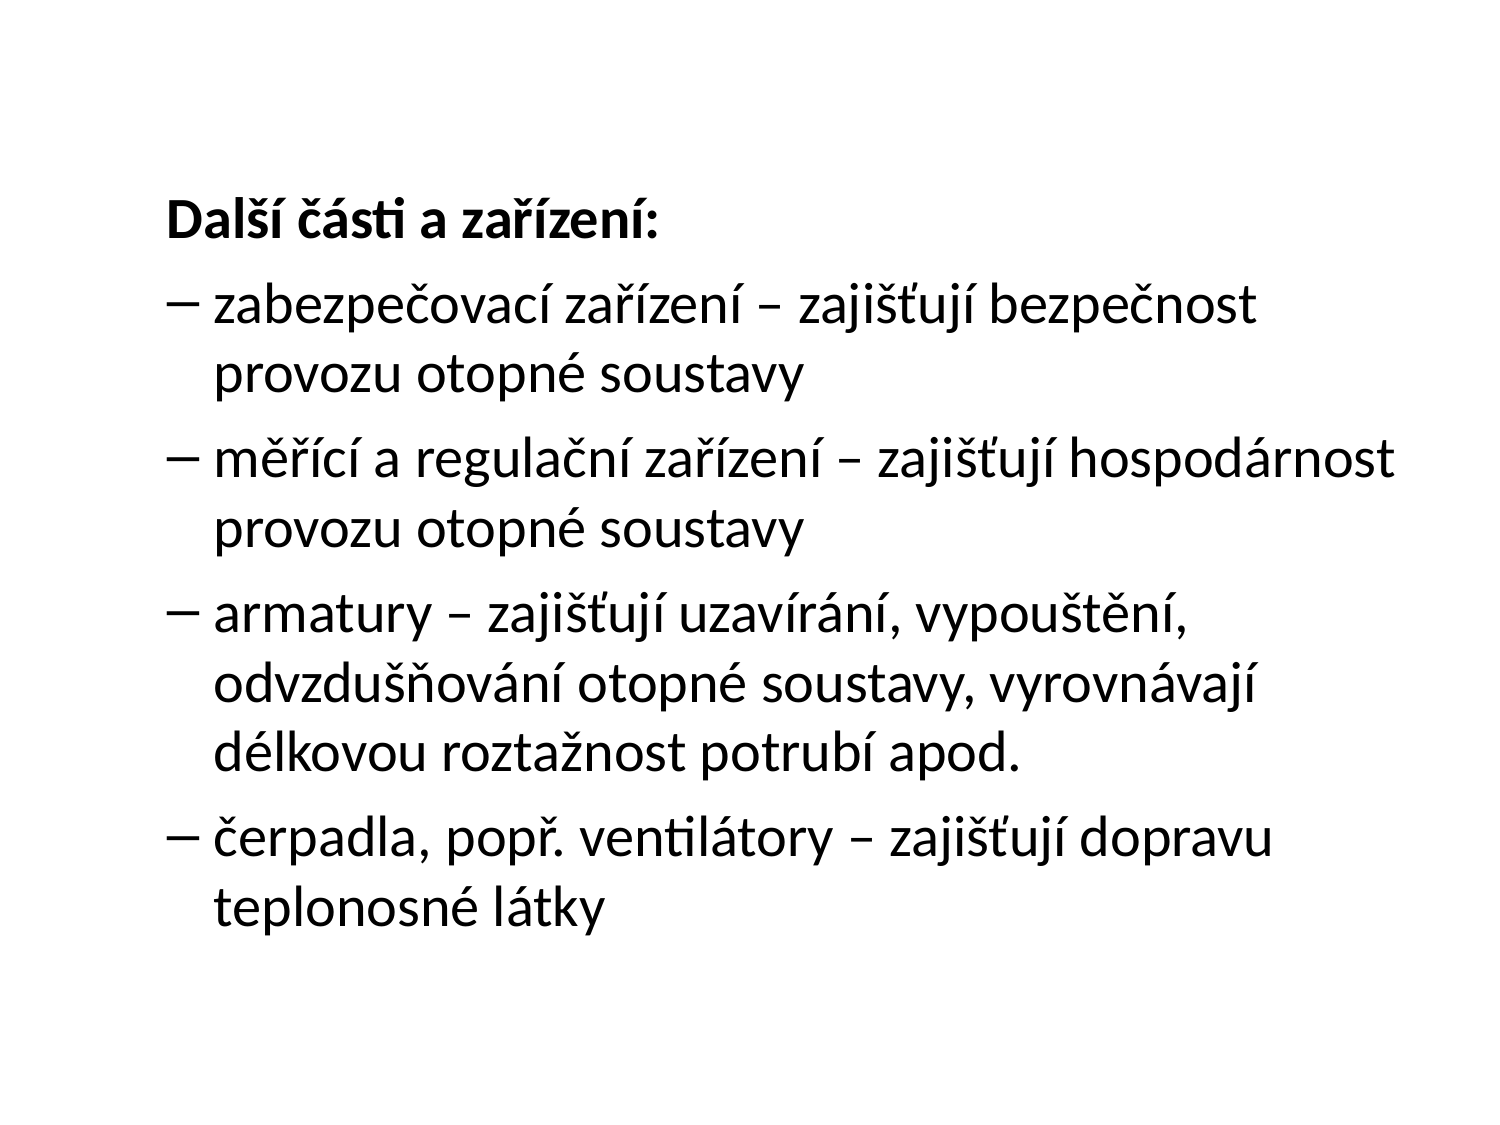

#
Další části a zařízení:
zabezpečovací zařízení – zajišťují bezpečnost provozu otopné soustavy
měřící a regulační zařízení – zajišťují hospodárnost provozu otopné soustavy
armatury – zajišťují uzavírání, vypouštění, odvzdušňování otopné soustavy, vyrovnávají délkovou roztažnost potrubí apod.
čerpadla, popř. ventilátory – zajišťují dopravu teplonosné látky